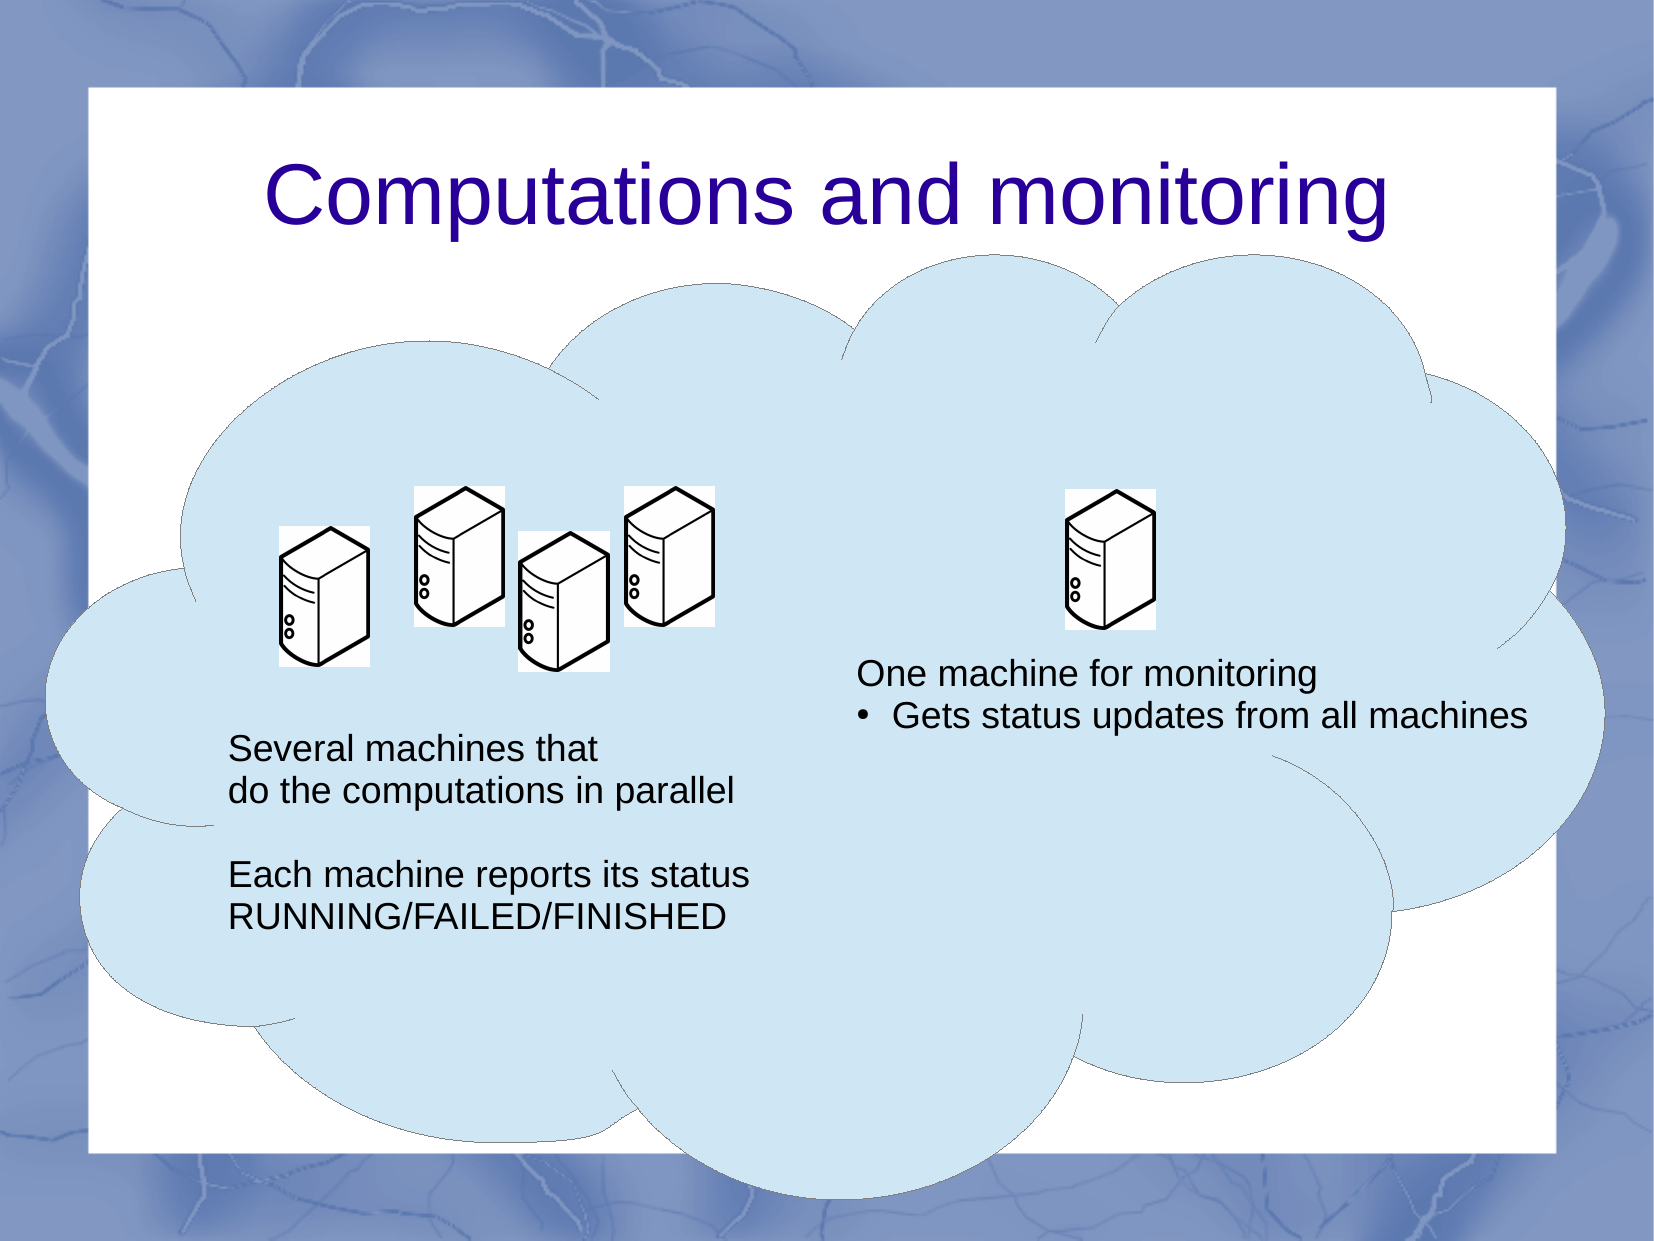

# Computations and monitoring
One machine for monitoring
Gets status updates from all machines
Several machines that
do the computations in parallel
Each machine reports its status
RUNNING/FAILED/FINISHED